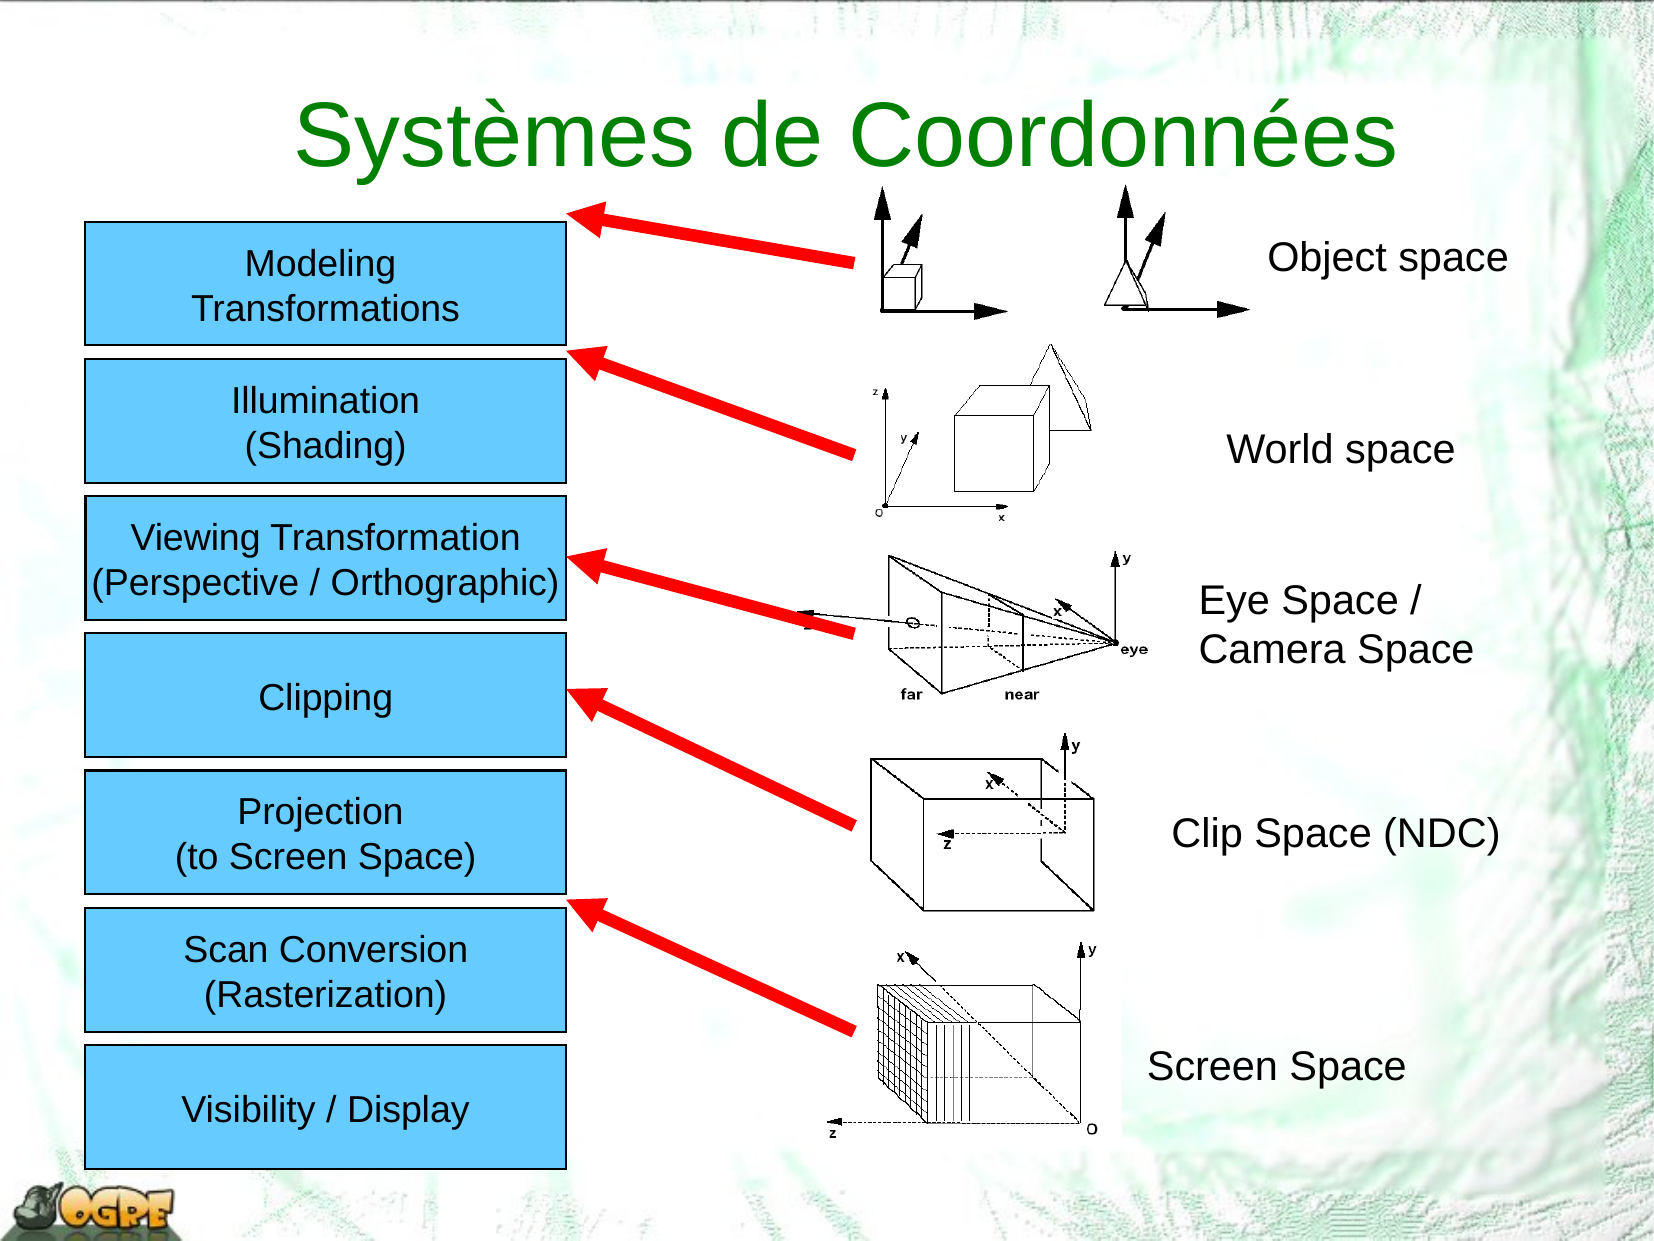

# Systèmes de Coordonnées
Modeling
Transformations
Object space
Illumination
(Shading)
World space
Viewing Transformation
(Perspective / Orthographic)
Eye Space / Camera Space
Clipping
Projection
(to Screen Space)
Clip Space (NDC)
Scan Conversion
(Rasterization)
Screen Space
Visibility / Display